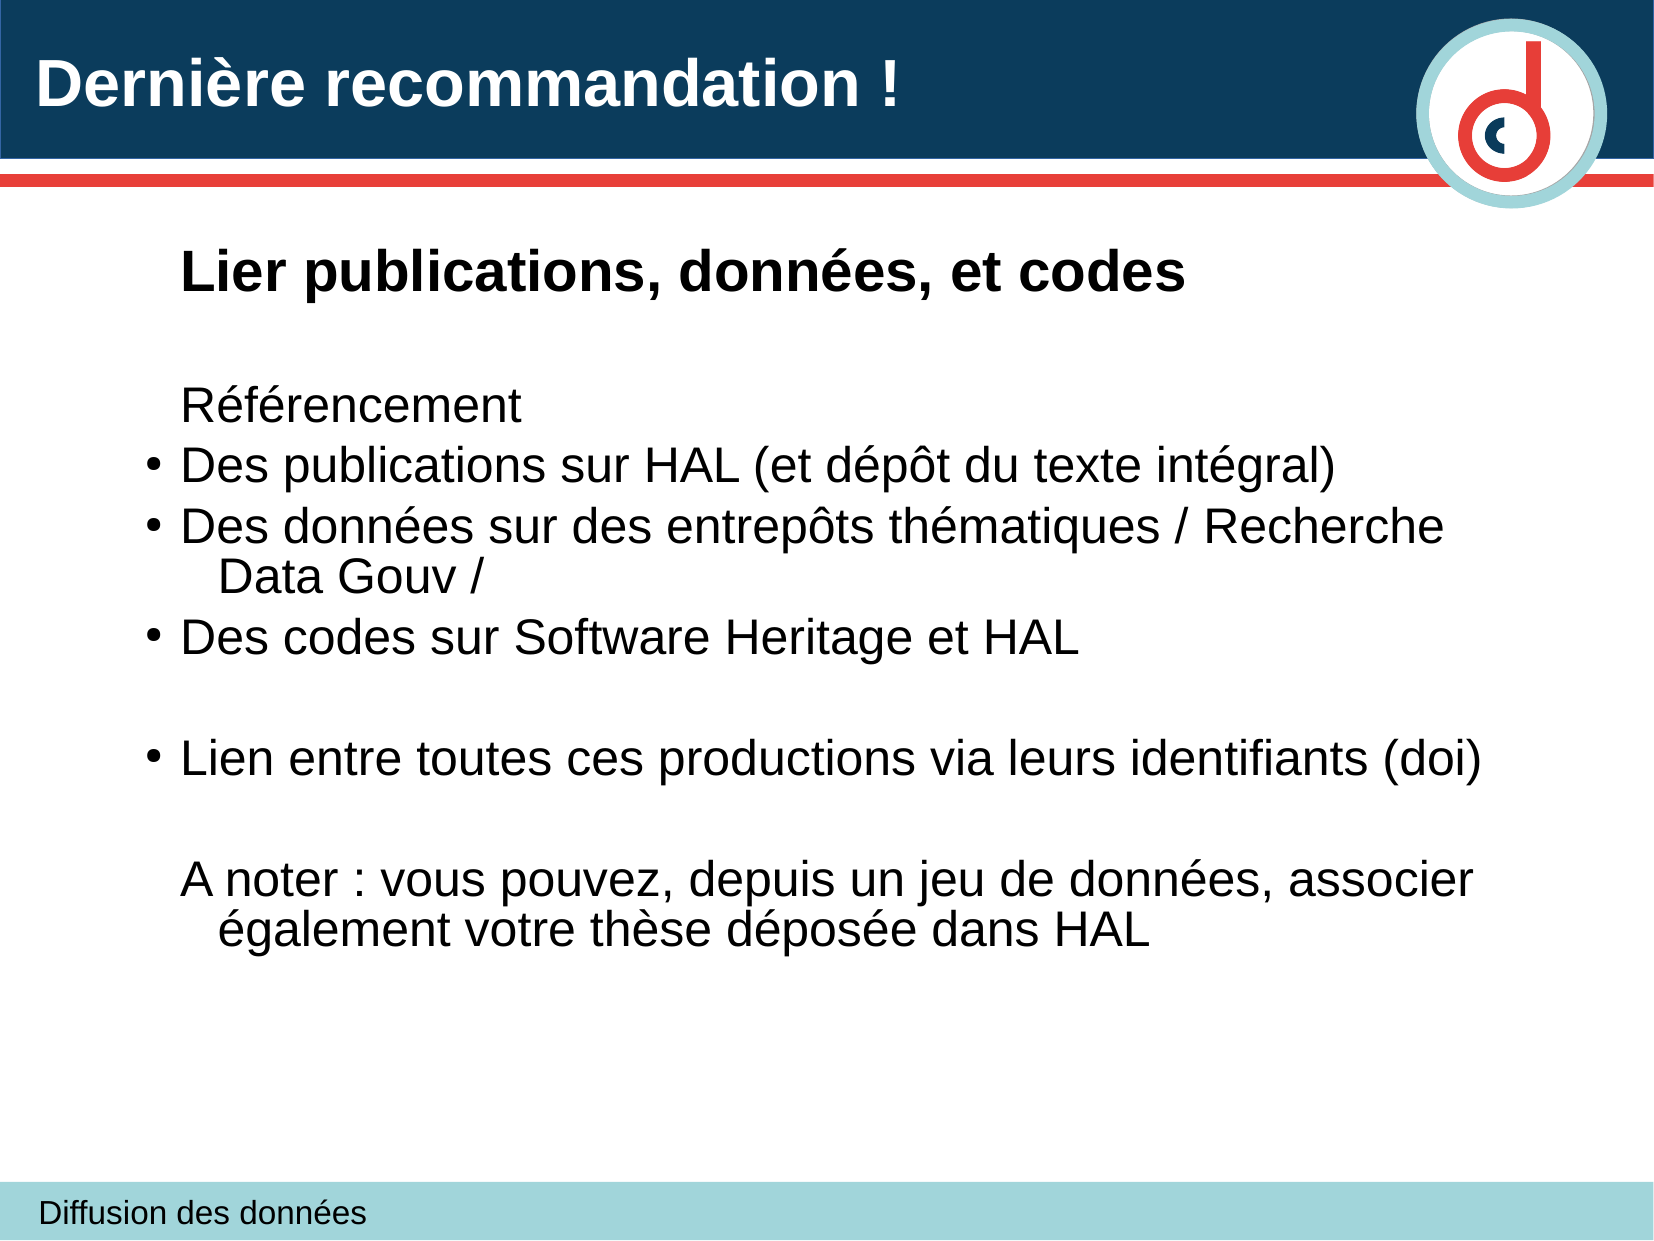

# Dernière recommandation !
Lier publications, données, et codes
Référencement
Des publications sur HAL (et dépôt du texte intégral)
Des données sur des entrepôts thématiques / Recherche Data Gouv /
Des codes sur Software Heritage et HAL
Lien entre toutes ces productions via leurs identifiants (doi)
A noter : vous pouvez, depuis un jeu de données, associer également votre thèse déposée dans HAL
Diffusion des données